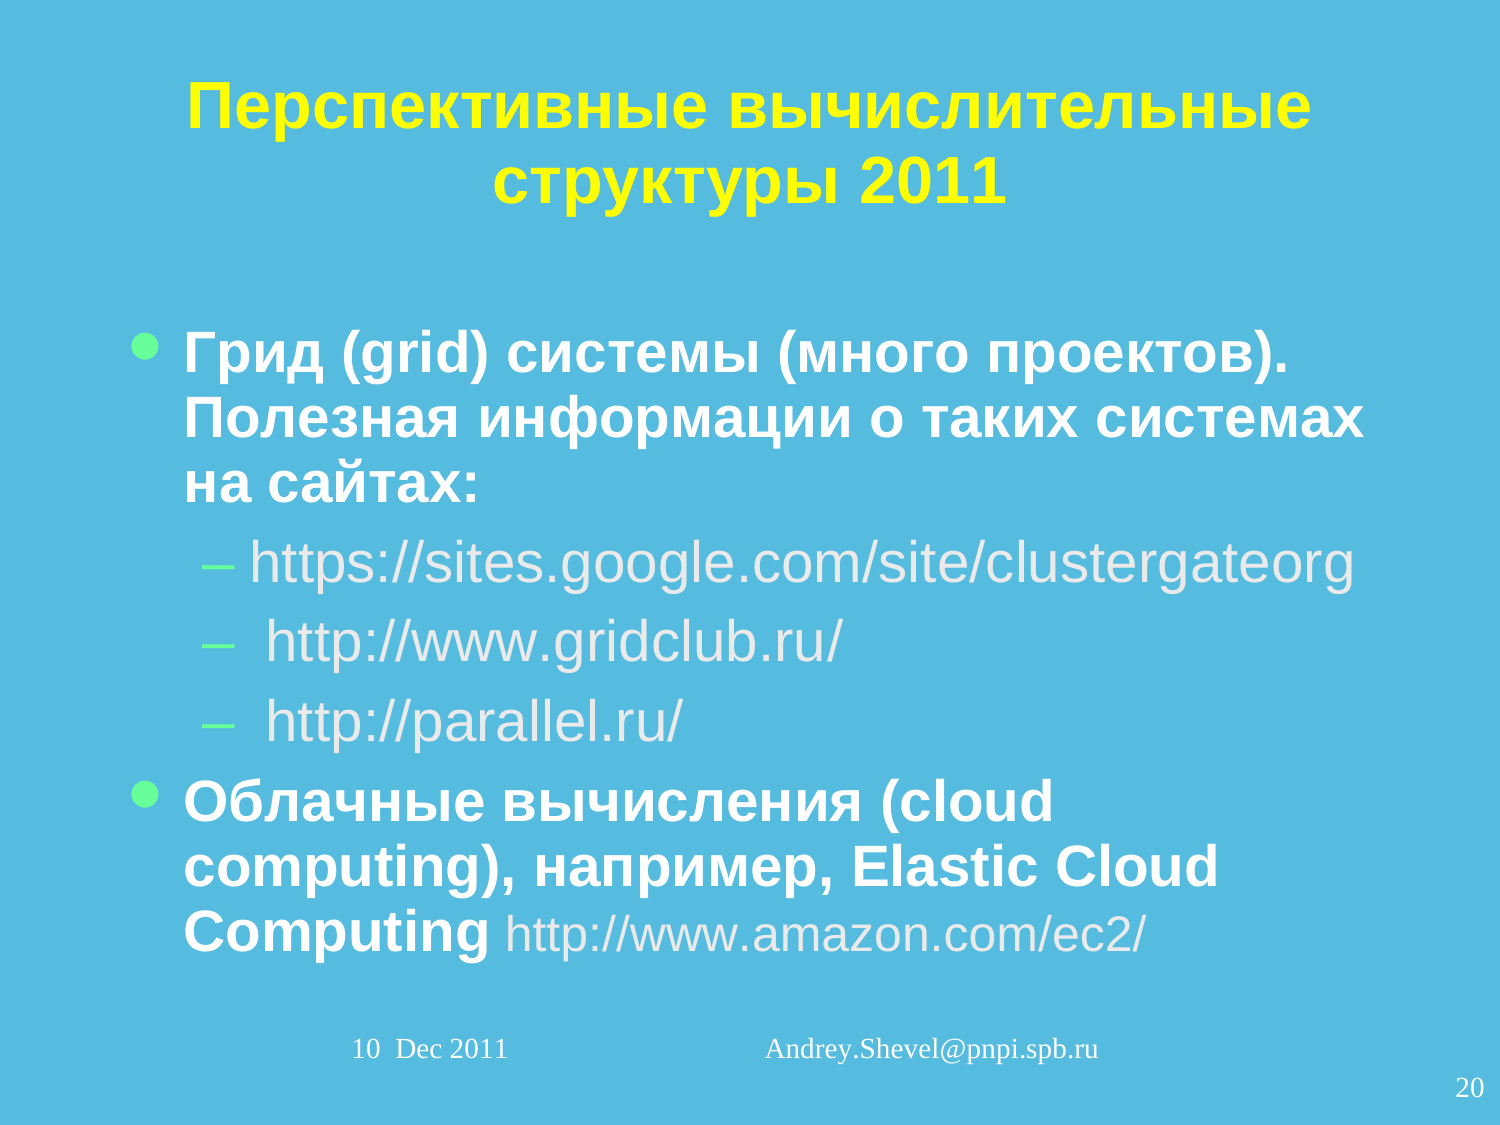

# Перспективные вычислительные структуры 2011
Грид (grid) системы (много проектов). Полезная информации о таких системах на сайтах:
https://sites.google.com/site/clustergateorg
 http://www.gridclub.ru/
 http://parallel.ru/
Облачные вычисления (cloud computing), например, Elastic Cloud Computing http://www.amazon.com/ec2/
20